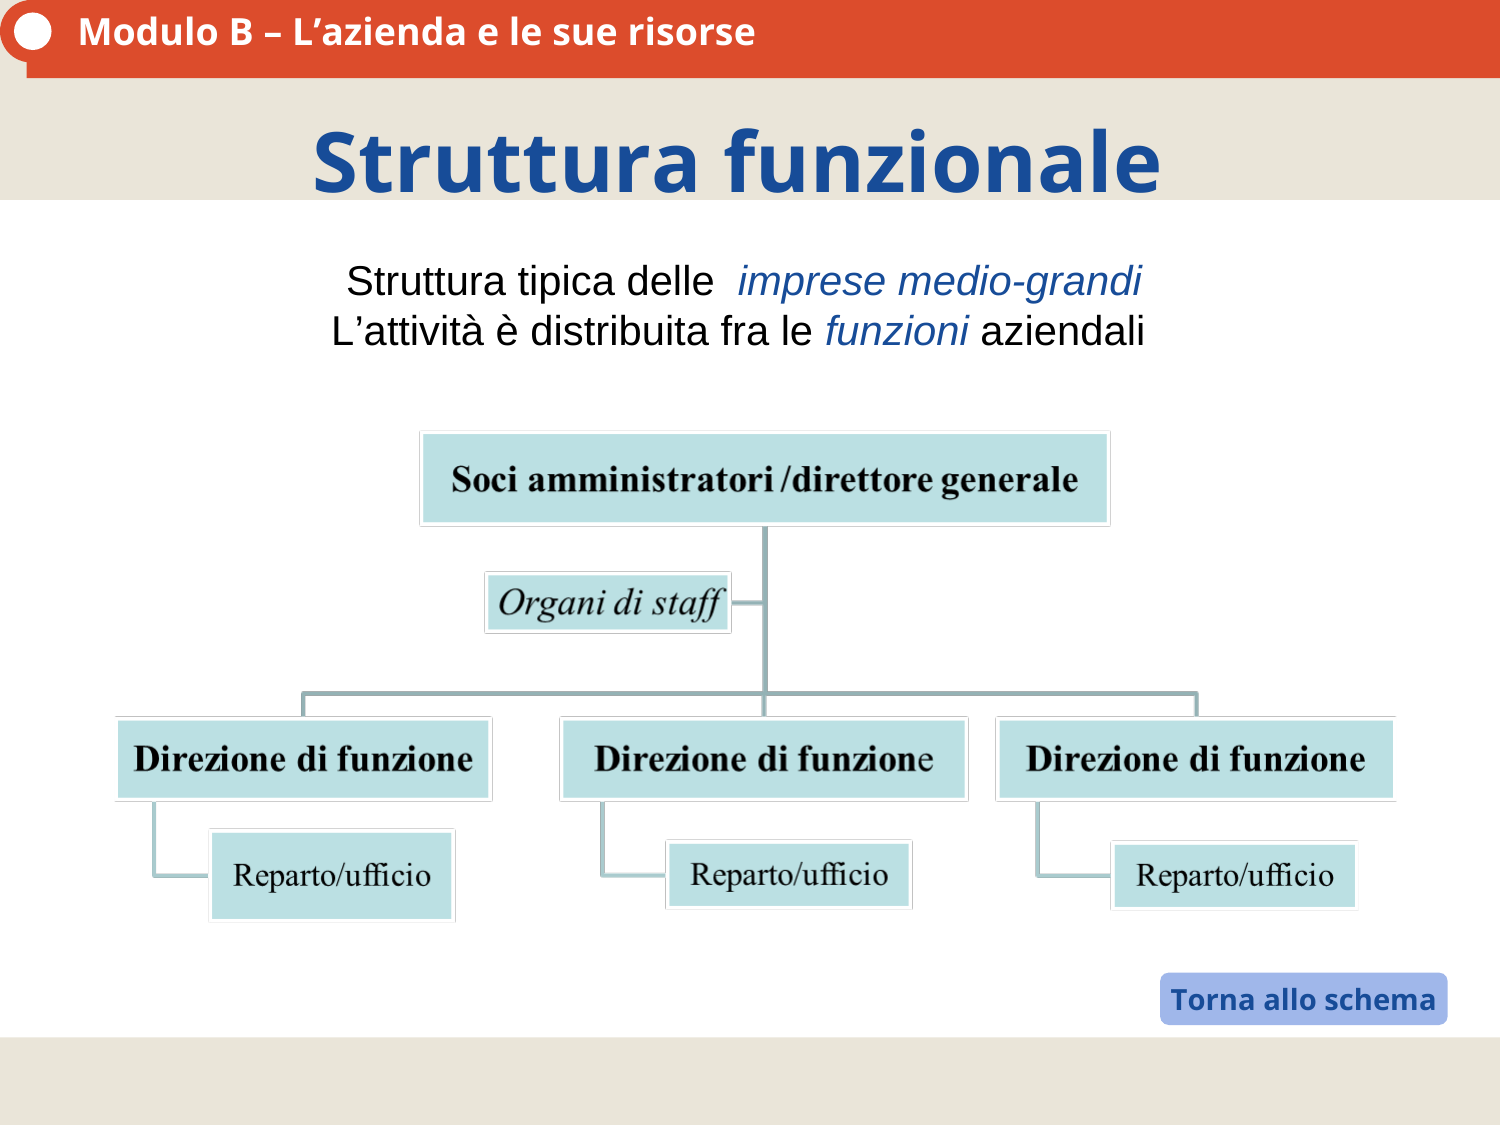

# Struttura funzionale
Struttura tipica delle imprese medio-grandi
L’attività è distribuita fra le funzioni aziendali
Torna allo schema